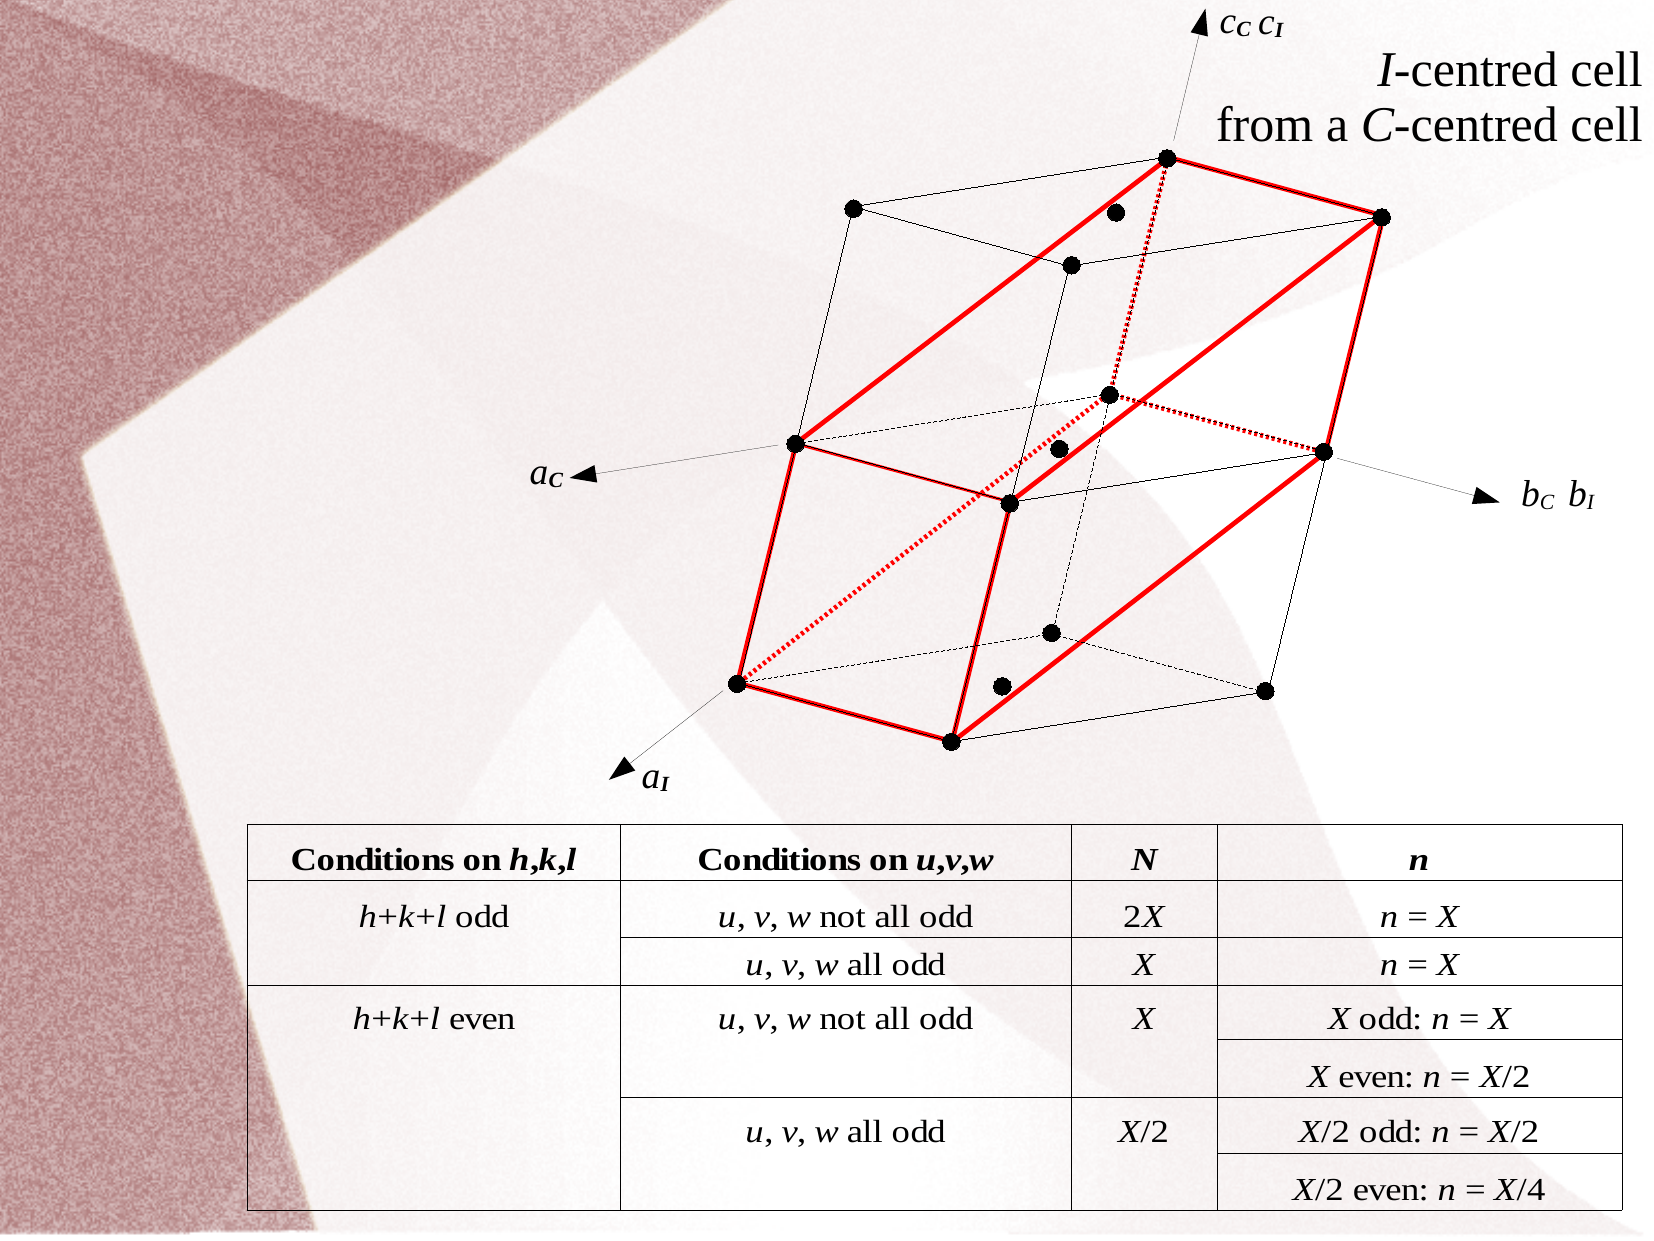

cC
cI
I-centred cell
from a C-centred cell
aC
bC
bI
aI